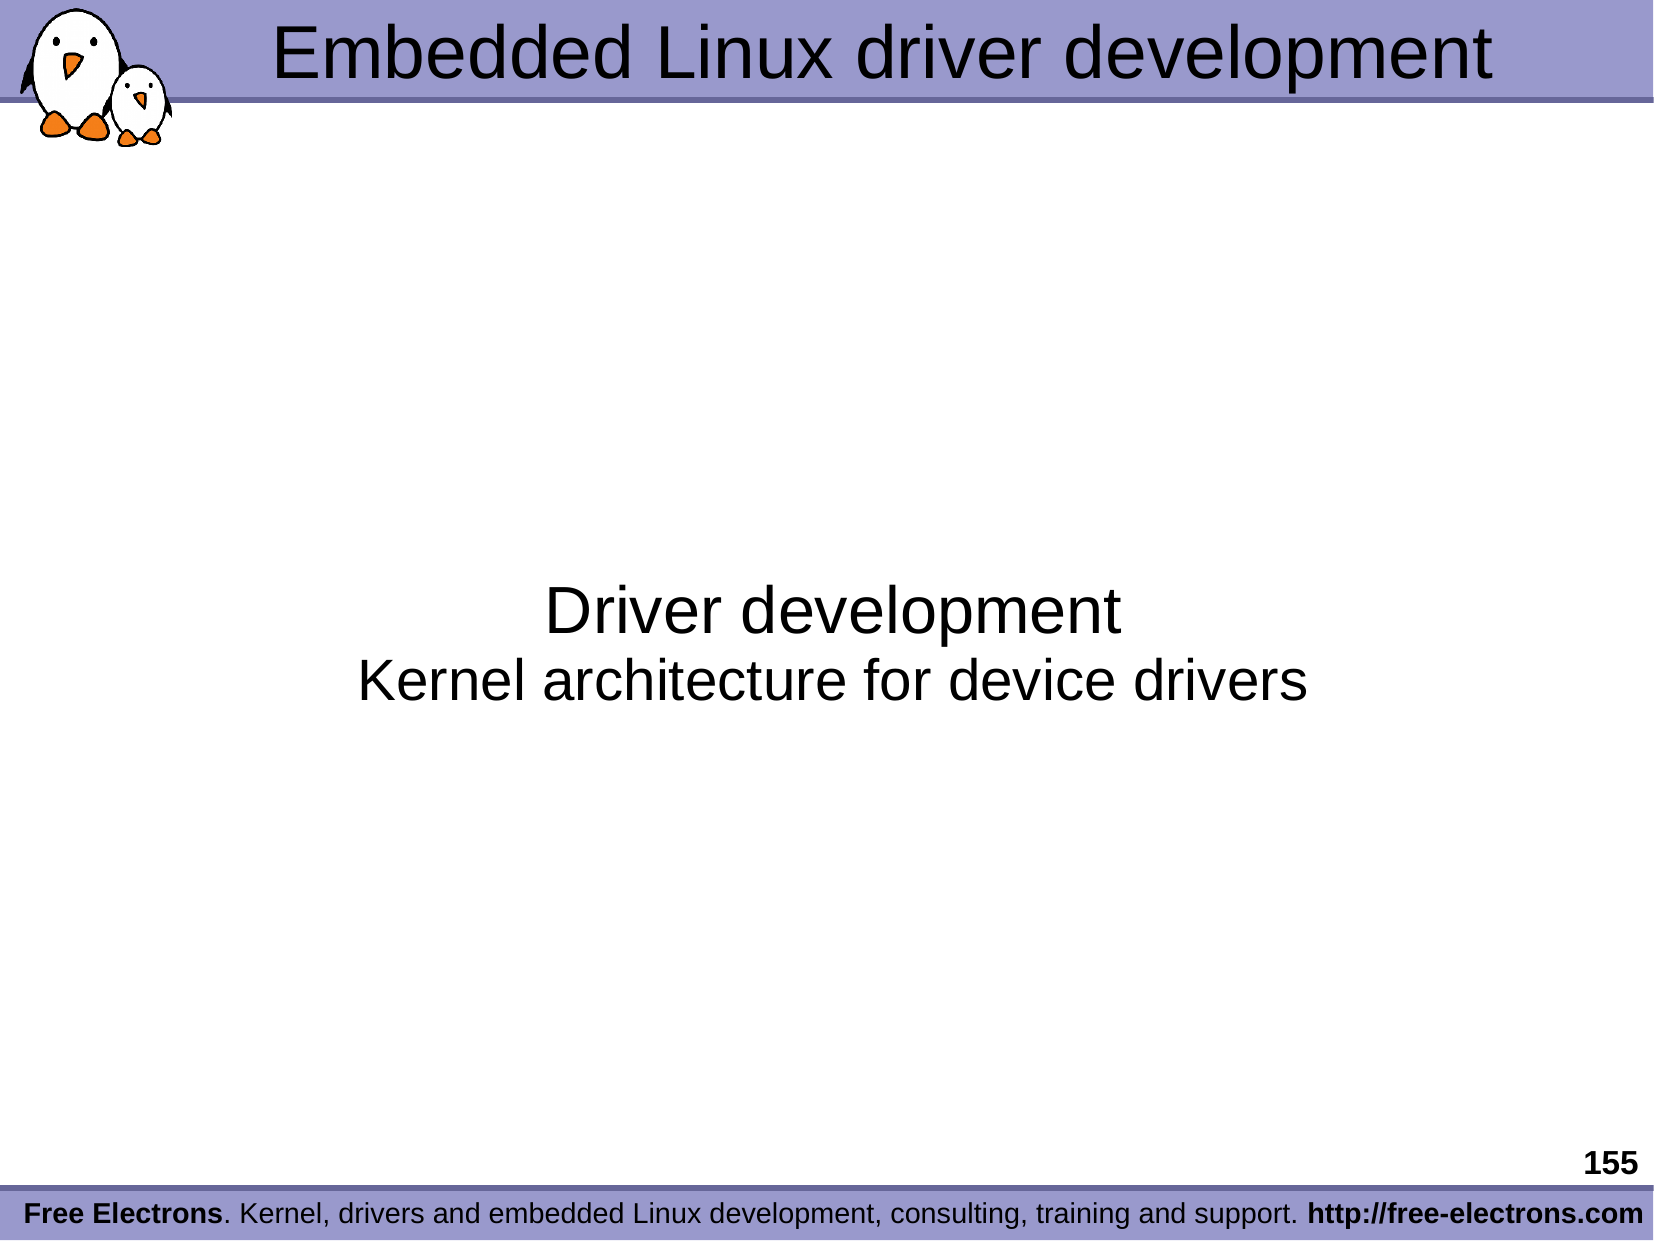

# Embedded Linux driver development
Driver development
Kernel architecture for device drivers